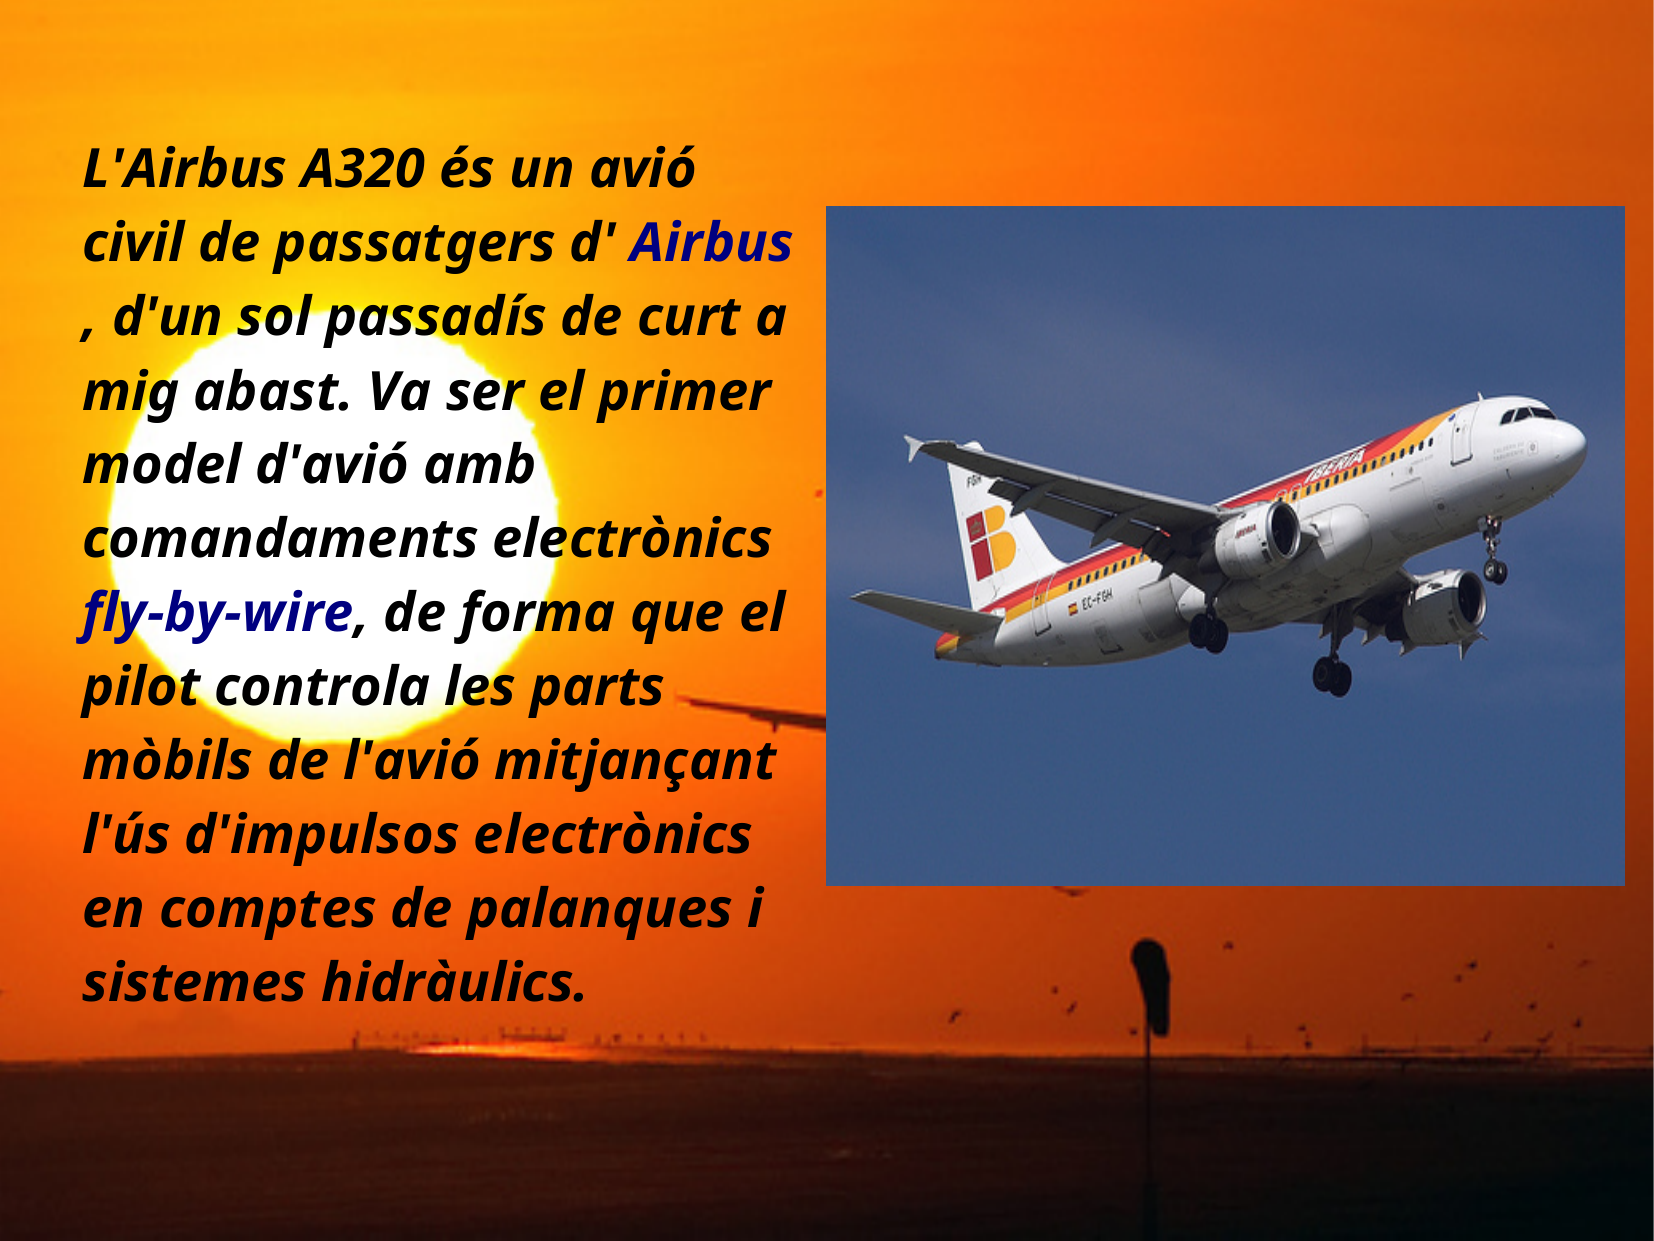

L'Airbus A320 és un avió civil de passatgers d' Airbus, d'un sol passadís de curt a mig abast. Va ser el primer model d'avió amb comandaments electrònics fly-by-wire, de forma que el pilot controla les parts mòbils de l'avió mitjançant l'ús d'impulsos electrònics en comptes de palanques i sistemes hidràulics.
#